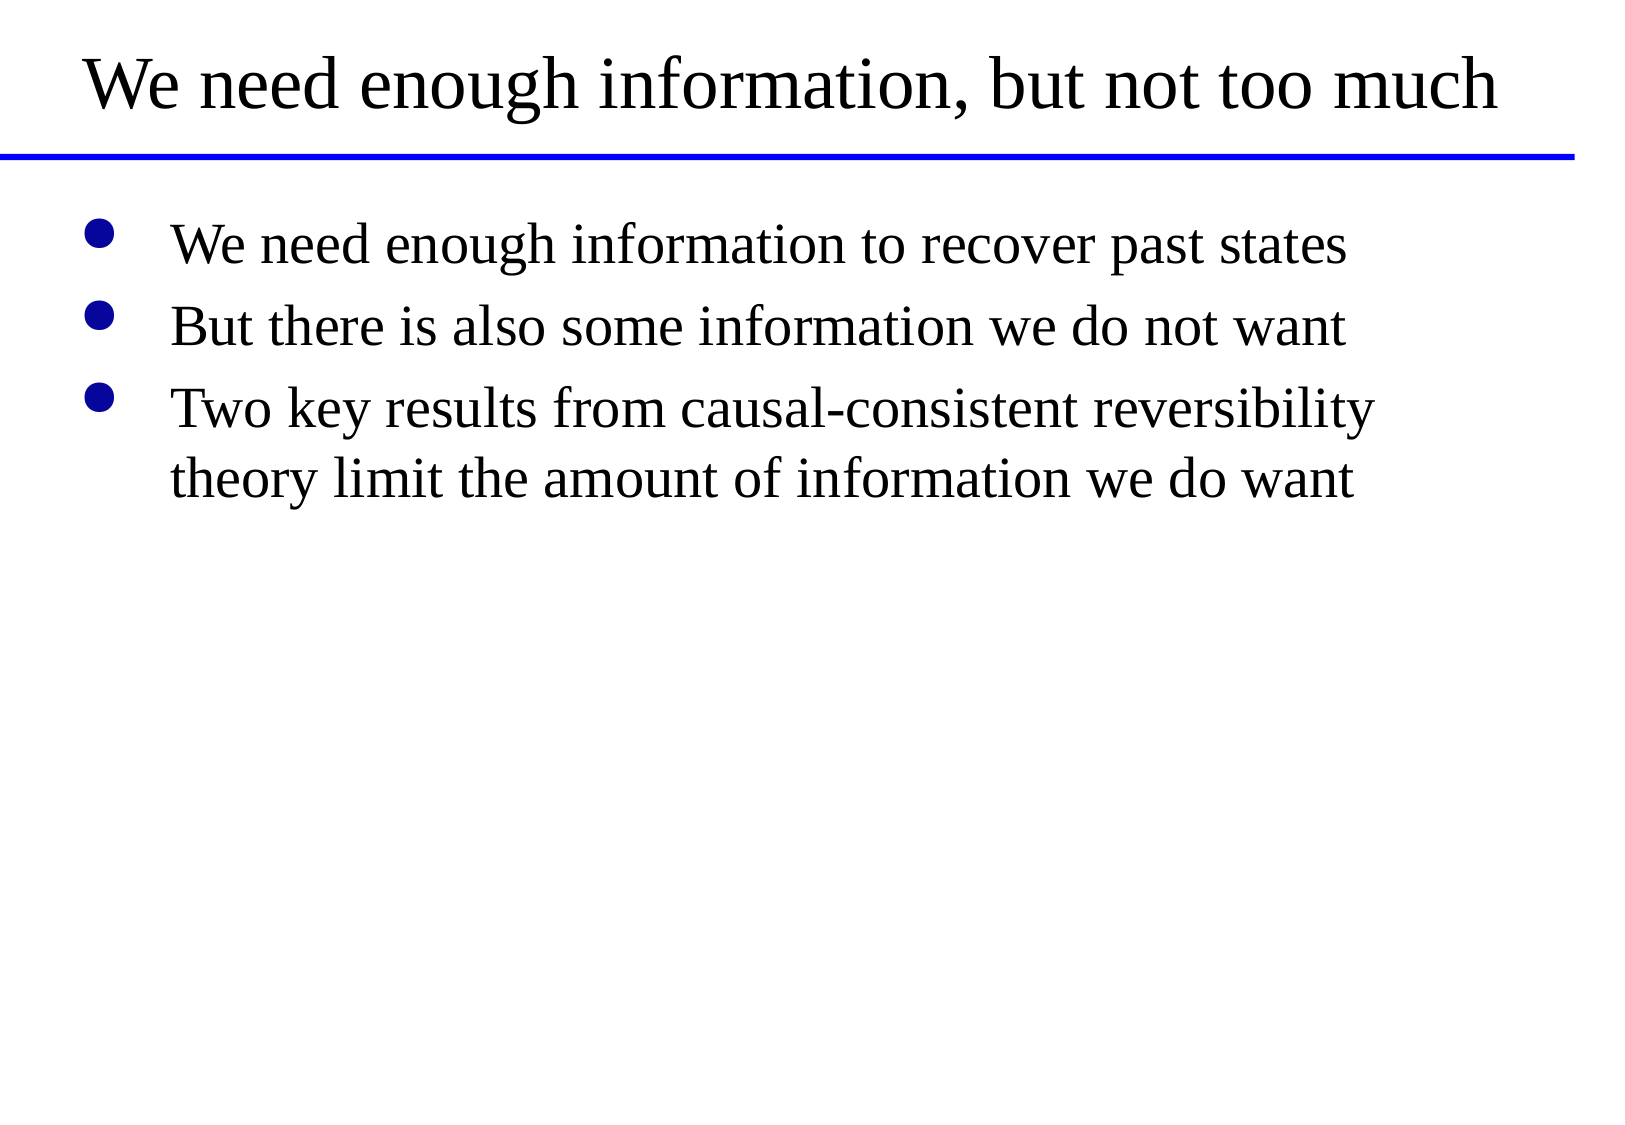

# We need enough information, but not too much
We need enough information to recover past states
But there is also some information we do not want
Two key results from causal-consistent reversibility theory limit the amount of information we do want